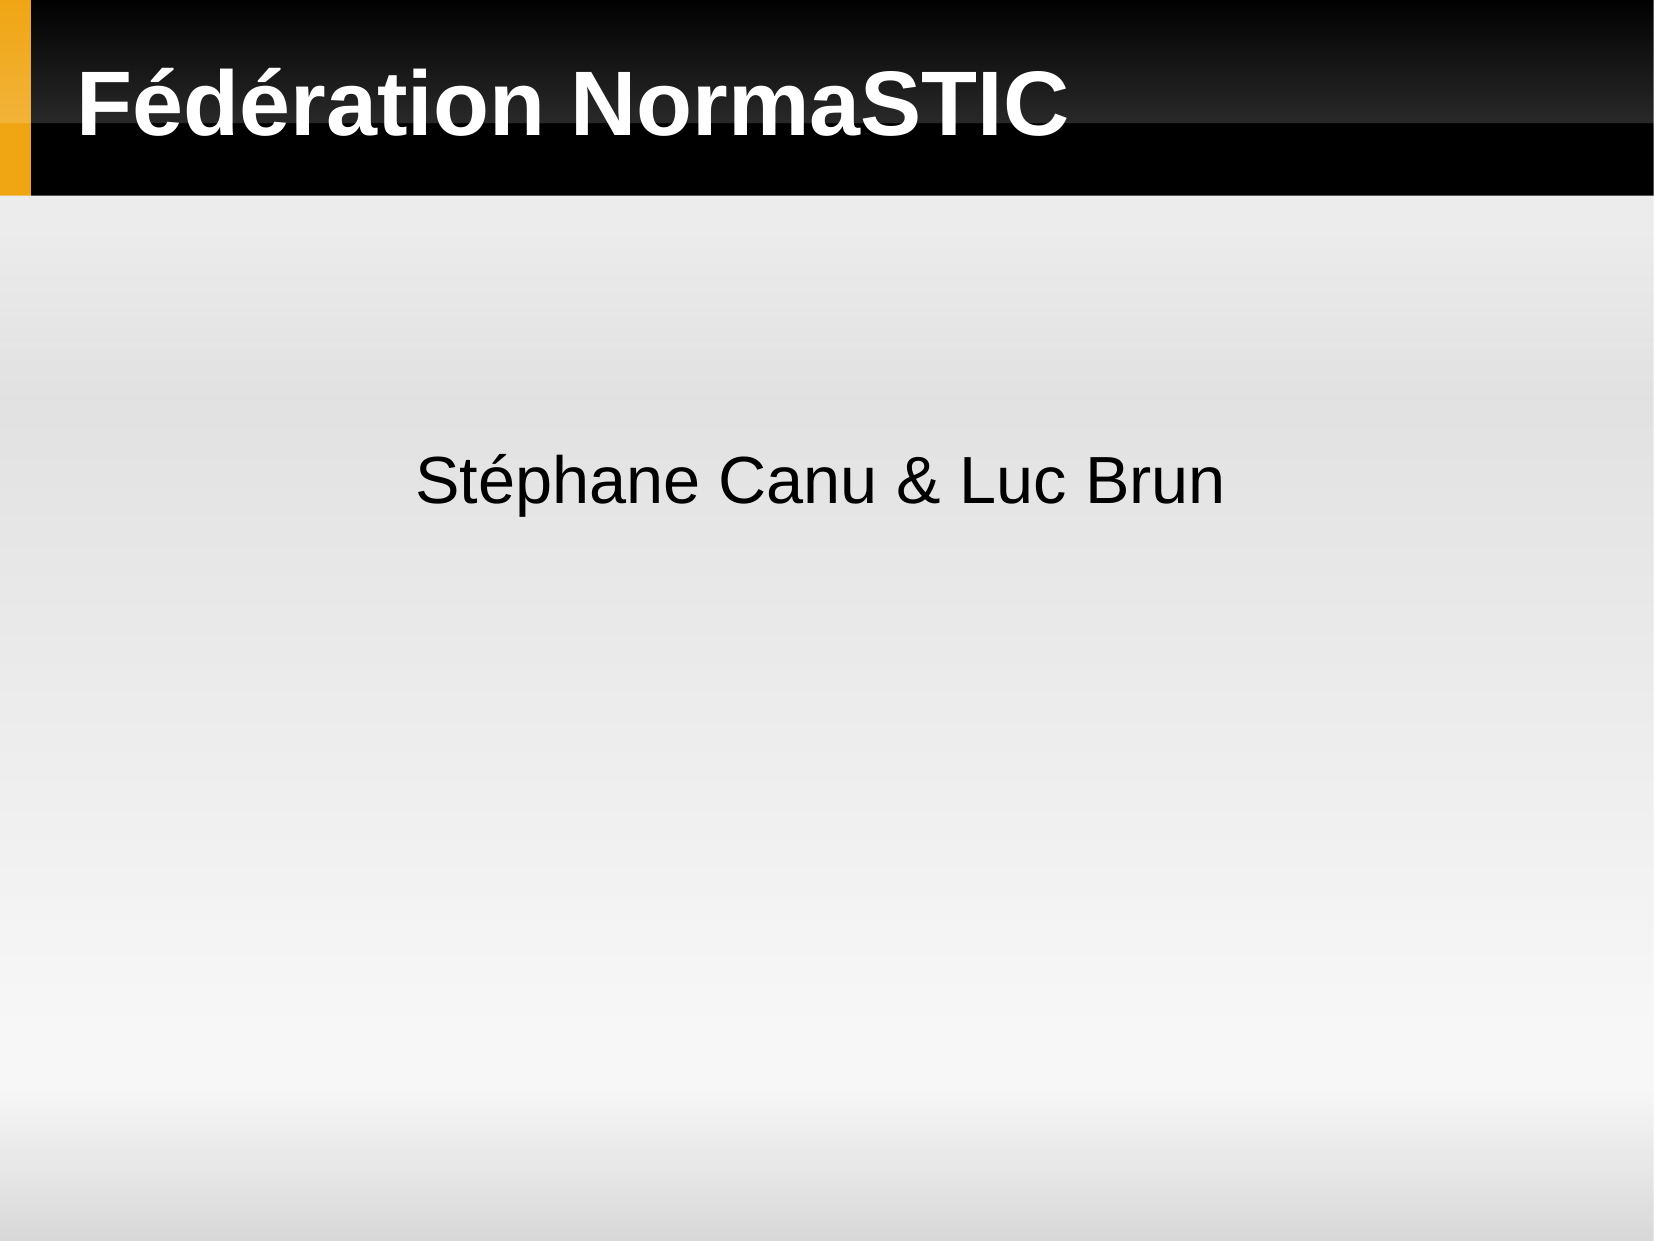

# Fédération NormaSTIC
 Stéphane Canu & Luc Brun